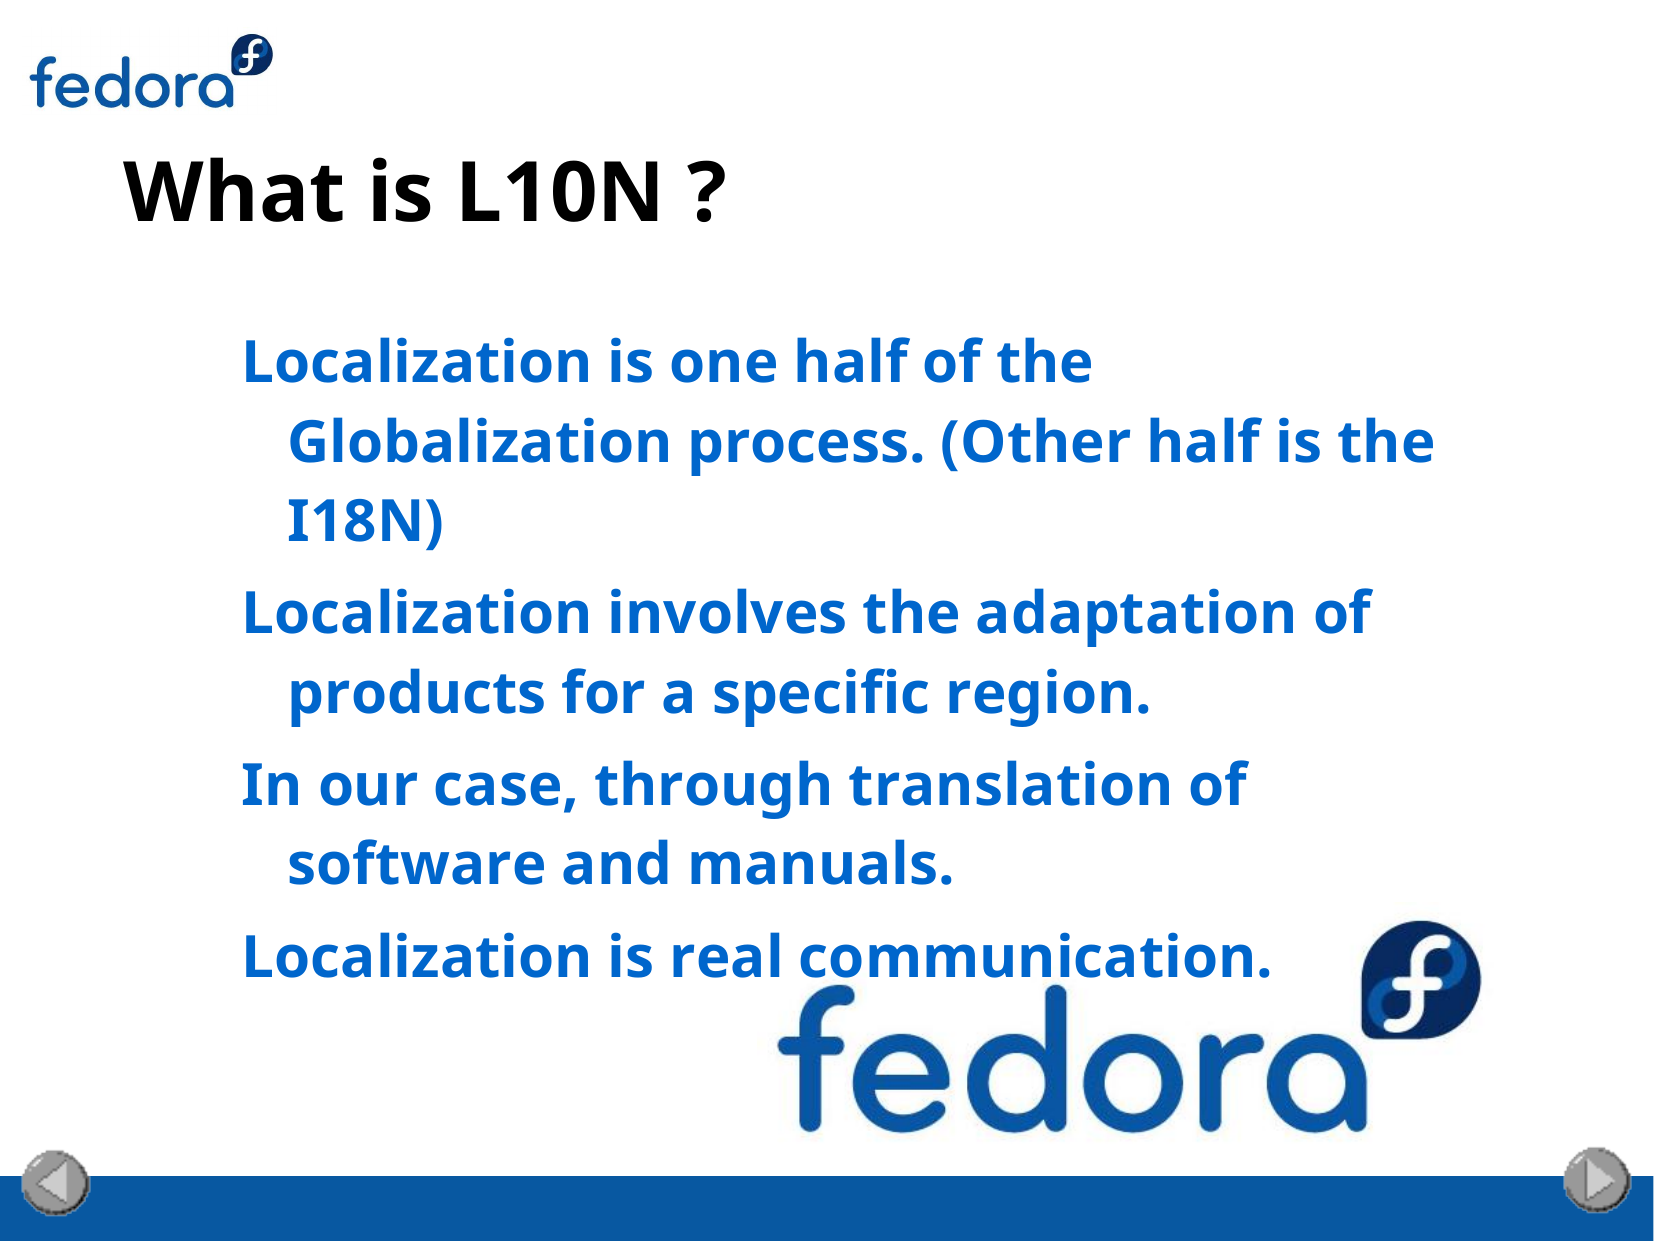

# What is L10N ?
Localization is one half of the Globalization process. (Other half is the I18N)
Localization involves the adaptation of products for a specific region.
In our case, through translation of software and manuals.
Localization is real communication.